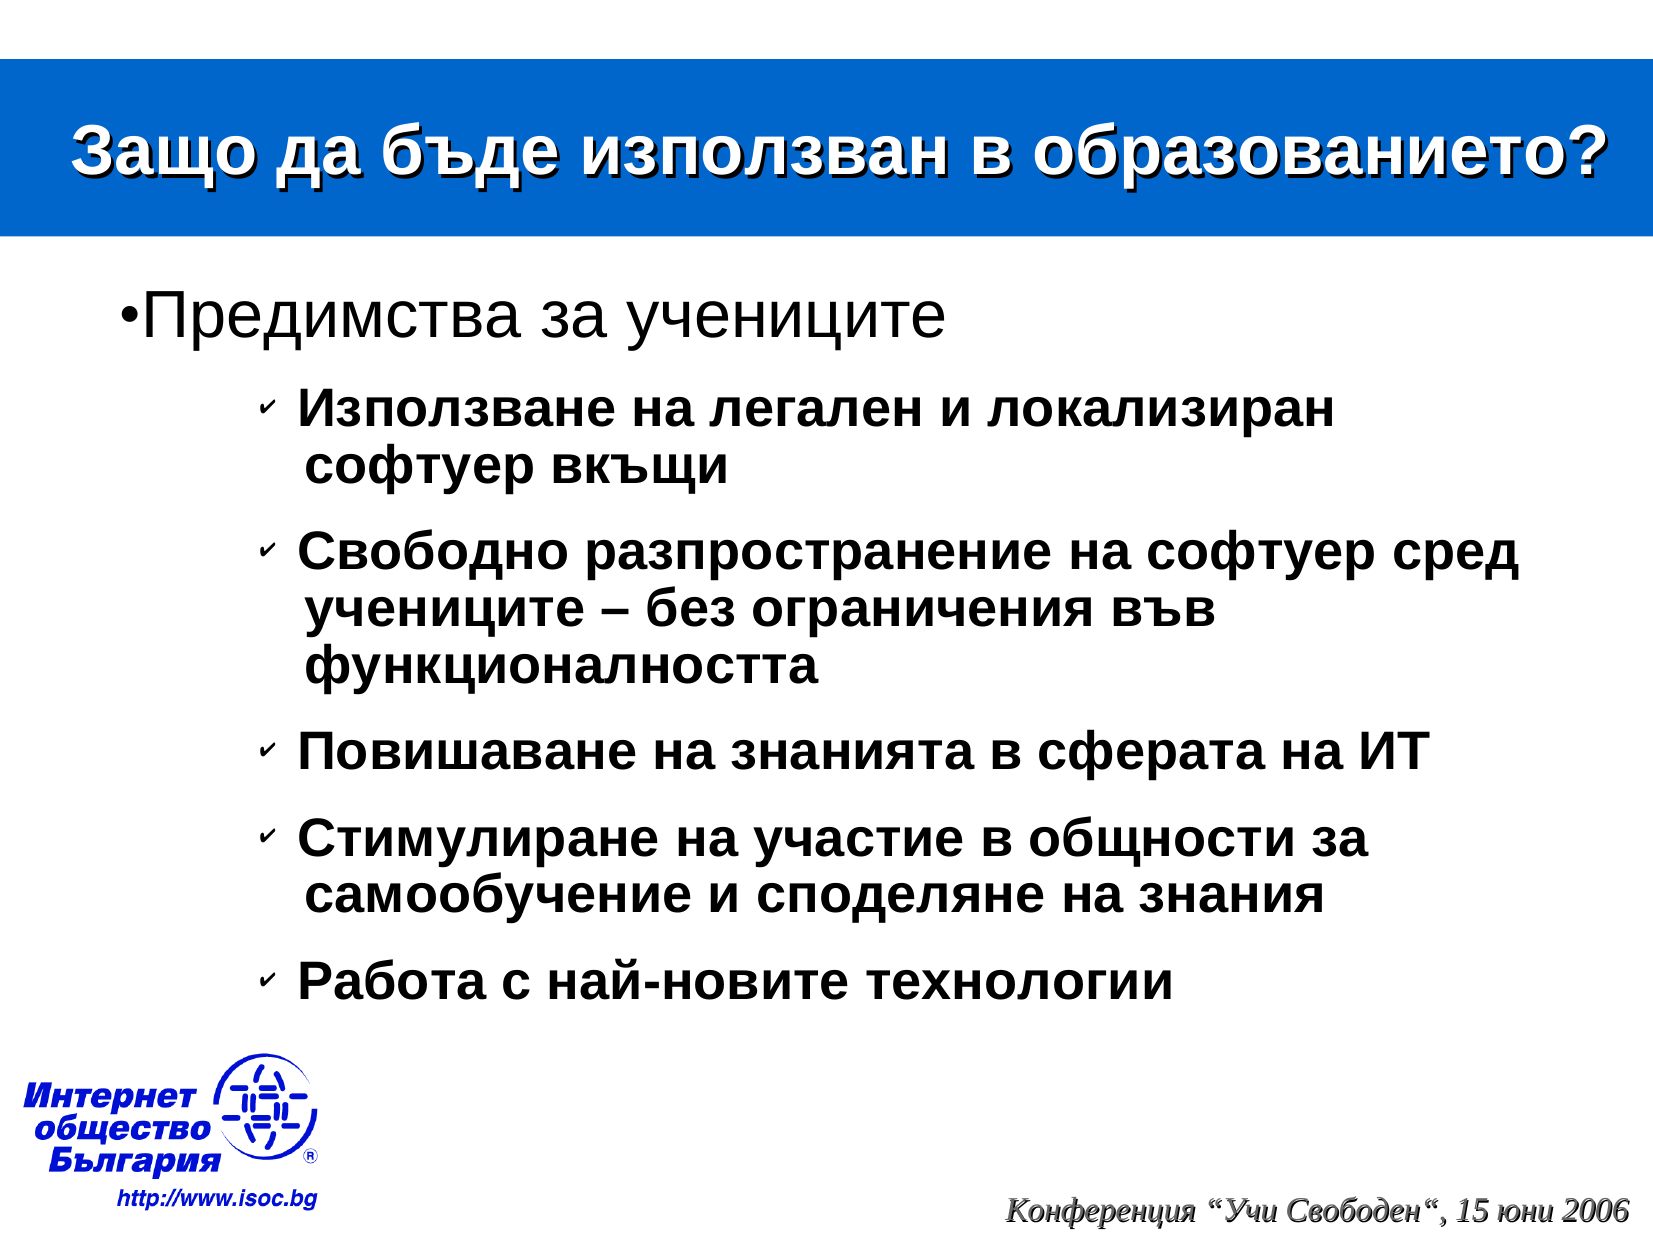

Защо да бъде използван в образованието?
# Предимства за учениците
 Използване на легален и локализиран софтуер вкъщи
 Свободно разпространение на софтуер сред учениците – без ограничения във функционалността
 Повишаване на знанията в сферата на ИТ
 Стимулиране на участие в общности за самообучение и споделяне на знания
 Работа с най-новите технологии